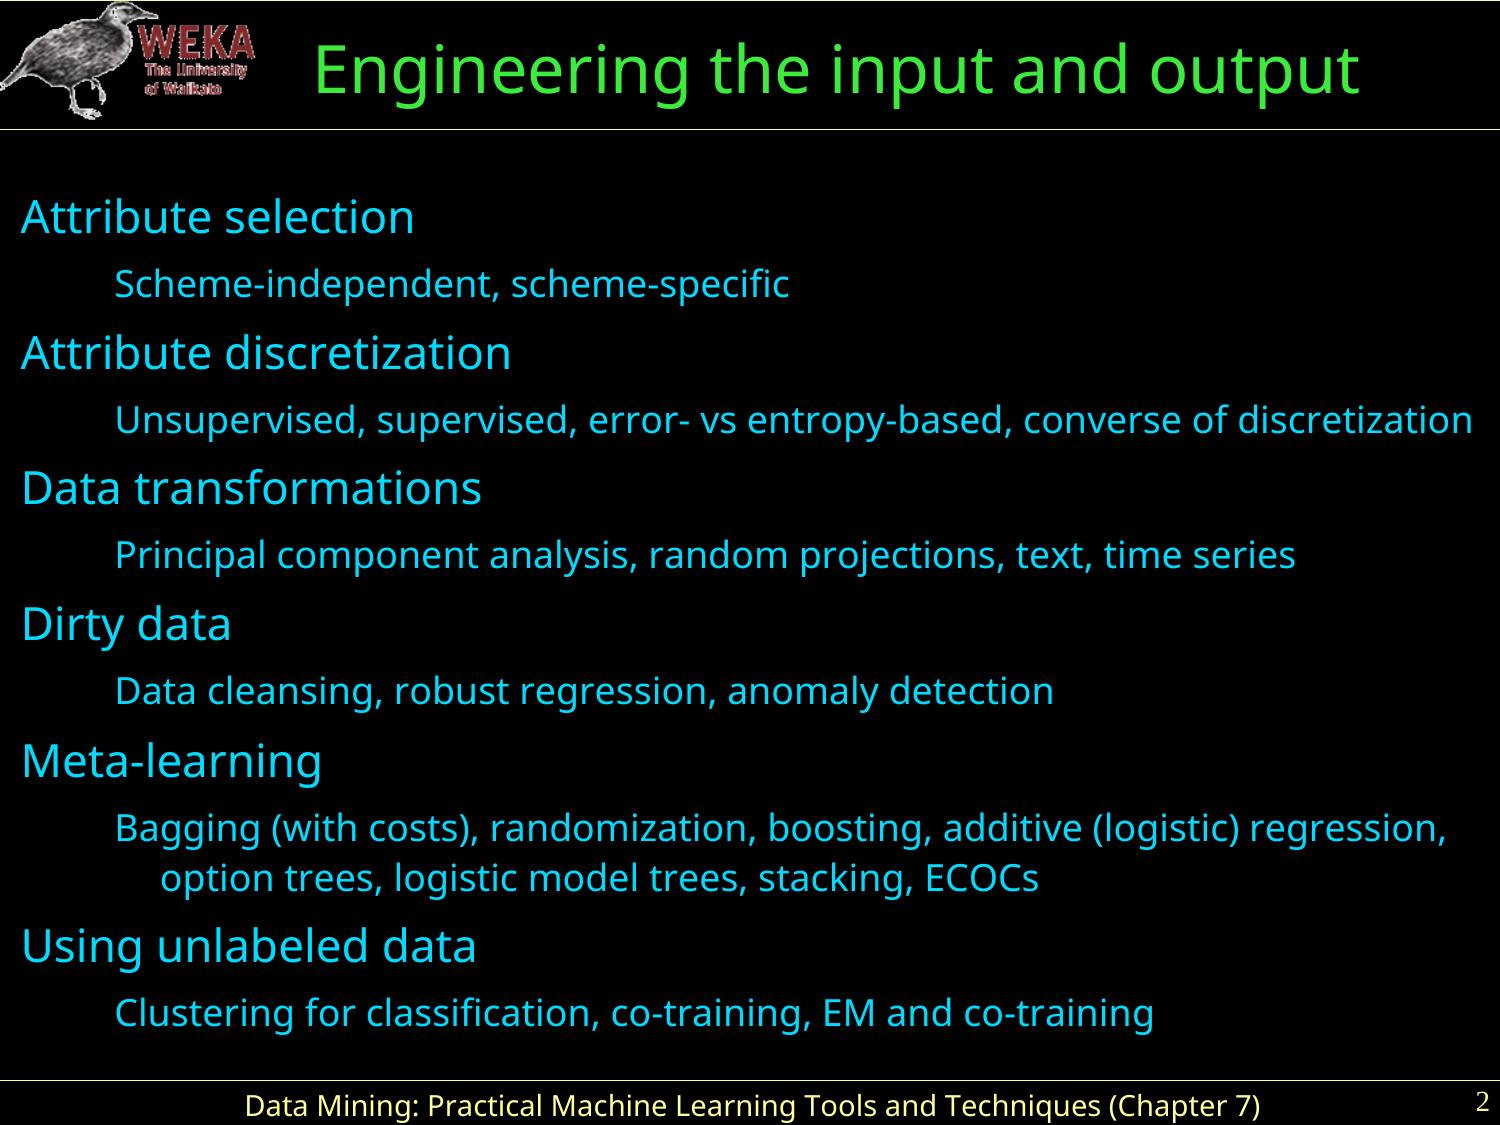

# Engineering the input and output
Attribute selection
Scheme-independent, scheme-specific
Attribute discretization
Unsupervised, supervised, error- vs entropy-based, converse of discretization
Data transformations
Principal component analysis, random projections, text, time series
Dirty data
Data cleansing, robust regression, anomaly detection
Meta-learning
Bagging (with costs), randomization, boosting, additive (logistic) regression, option trees, logistic model trees, stacking, ECOCs
Using unlabeled data
Clustering for classification, co-training, EM and co-training
Data Mining: Practical Machine Learning Tools and Techniques (Chapter 7)
2